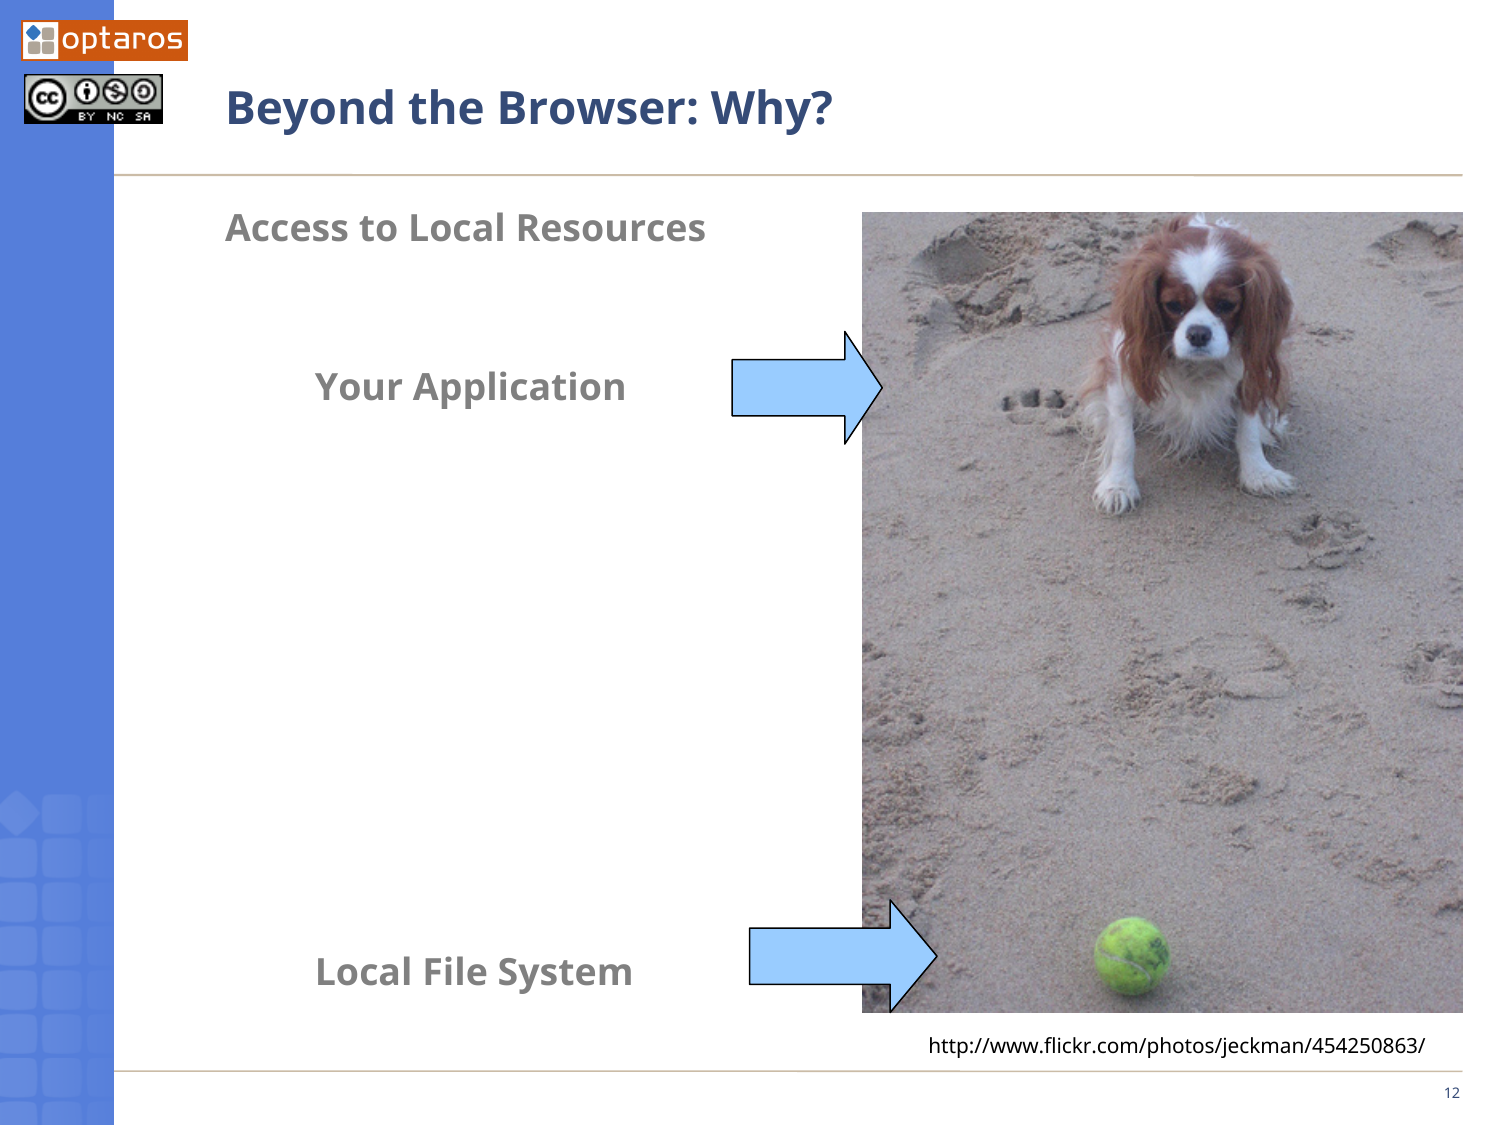

# Beyond the Browser: Why?
Access to Local Resources
Your Application
Local File System
http://www.flickr.com/photos/jeckman/454250863/